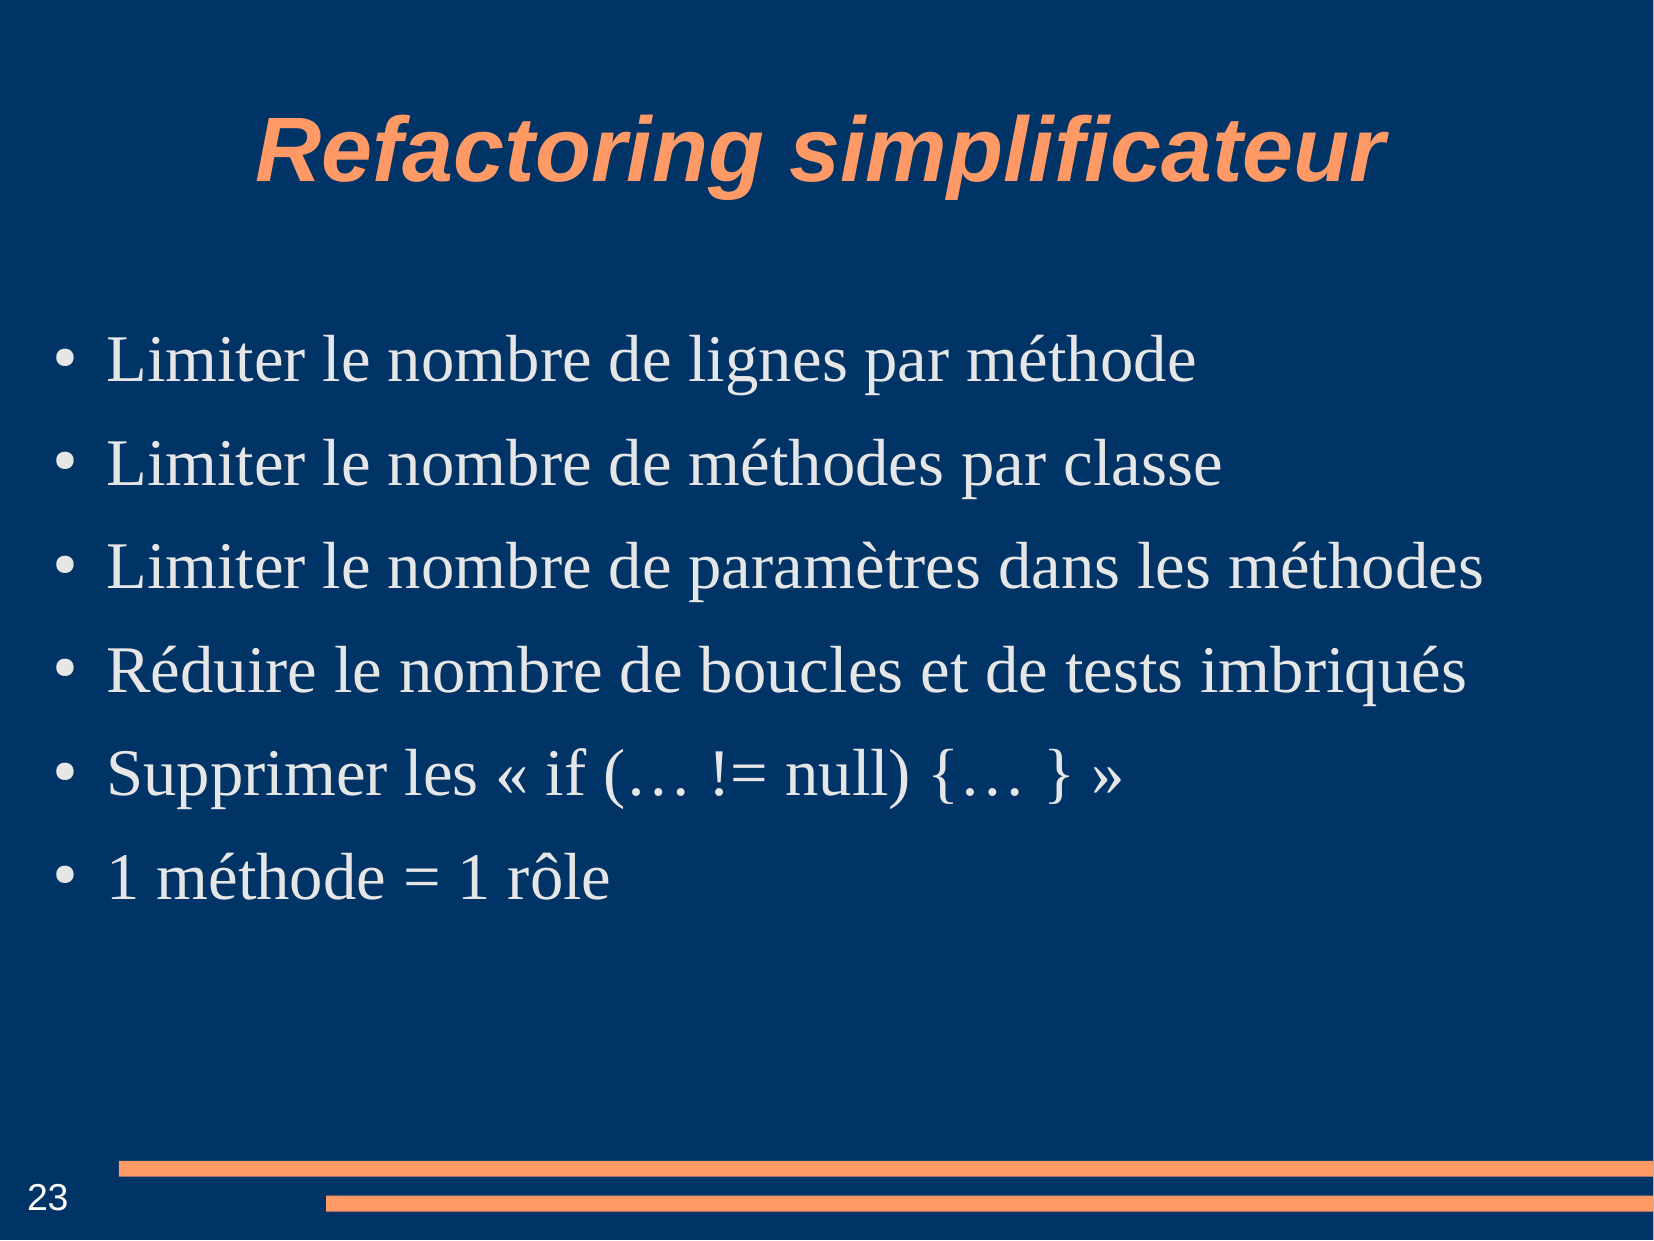

# Refactoring simplificateur
Limiter le nombre de lignes par méthode
Limiter le nombre de méthodes par classe
Limiter le nombre de paramètres dans les méthodes
Réduire le nombre de boucles et de tests imbriqués
Supprimer les « if (… != null) {… } »
1 méthode = 1 rôle